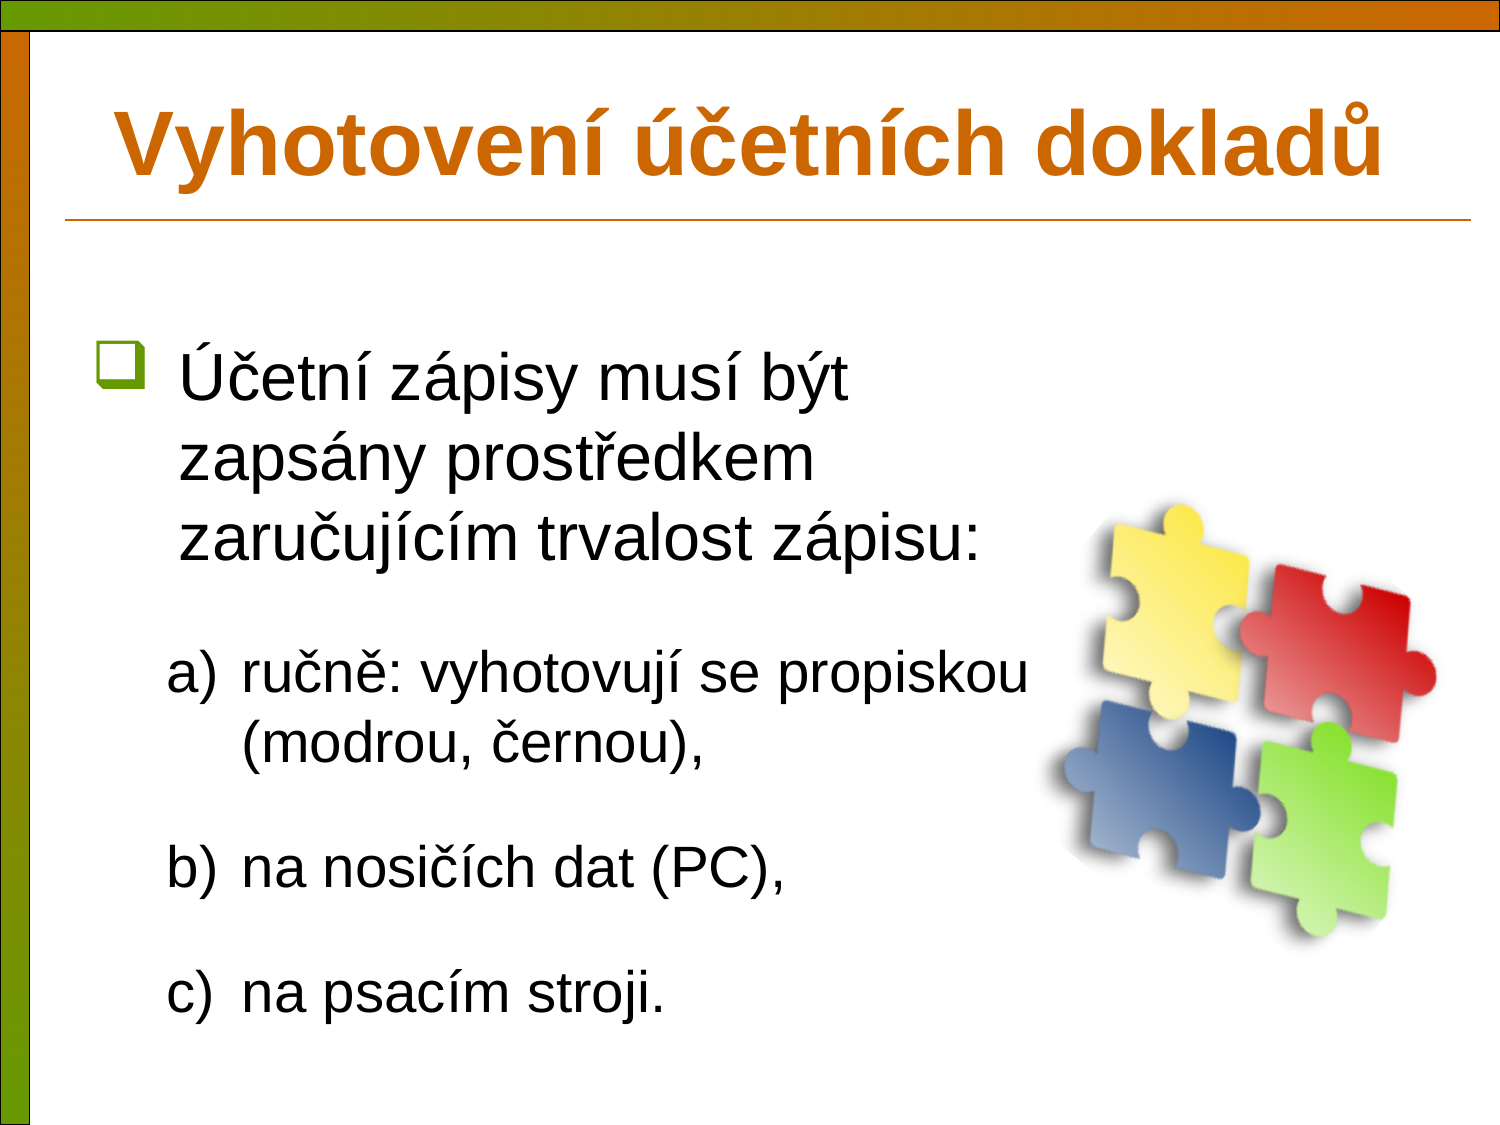

# Vyhotovení účetních dokladů
Účetní zápisy musí být zapsány prostředkem zaručujícím trvalost zápisu:
ručně: vyhotovují se propiskou (modrou, černou),
na nosičích dat (PC),
na psacím stroji.